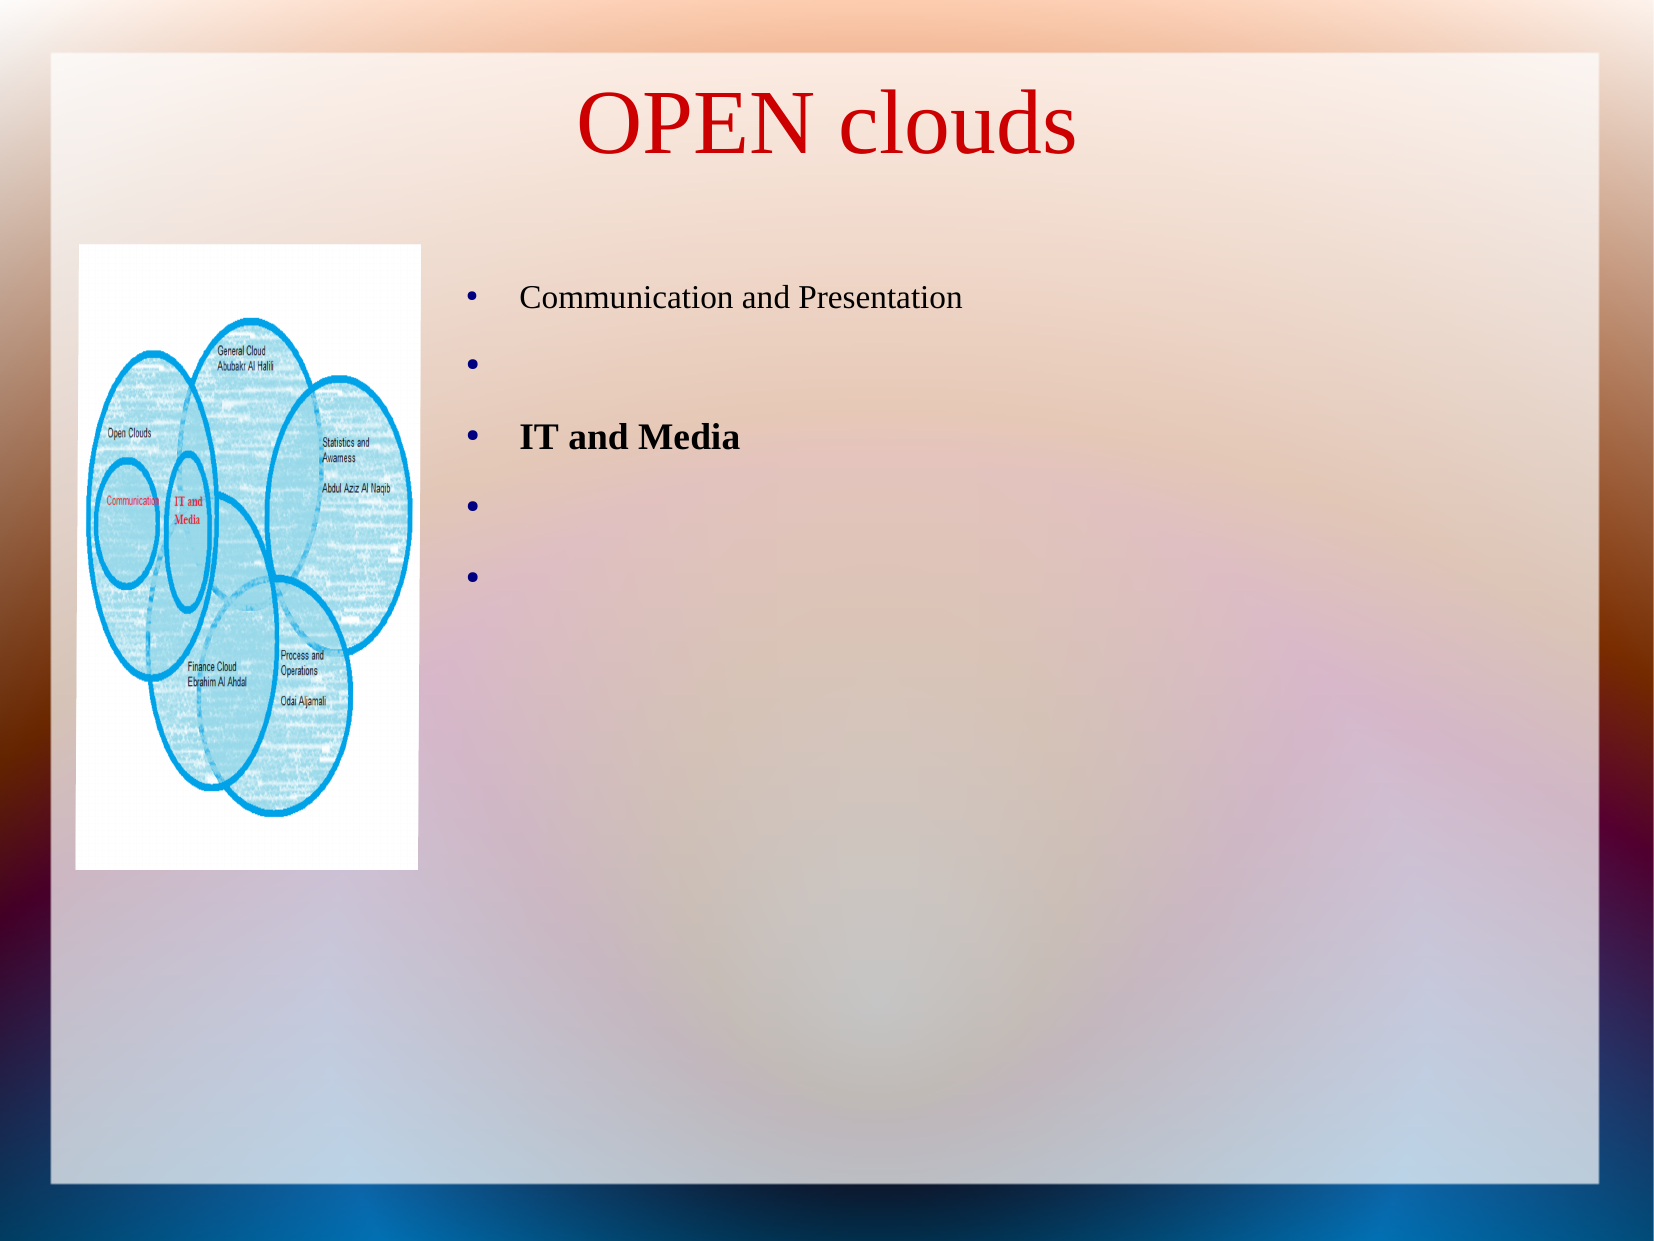

# OPEN clouds
Communication and Presentation
IT and Media